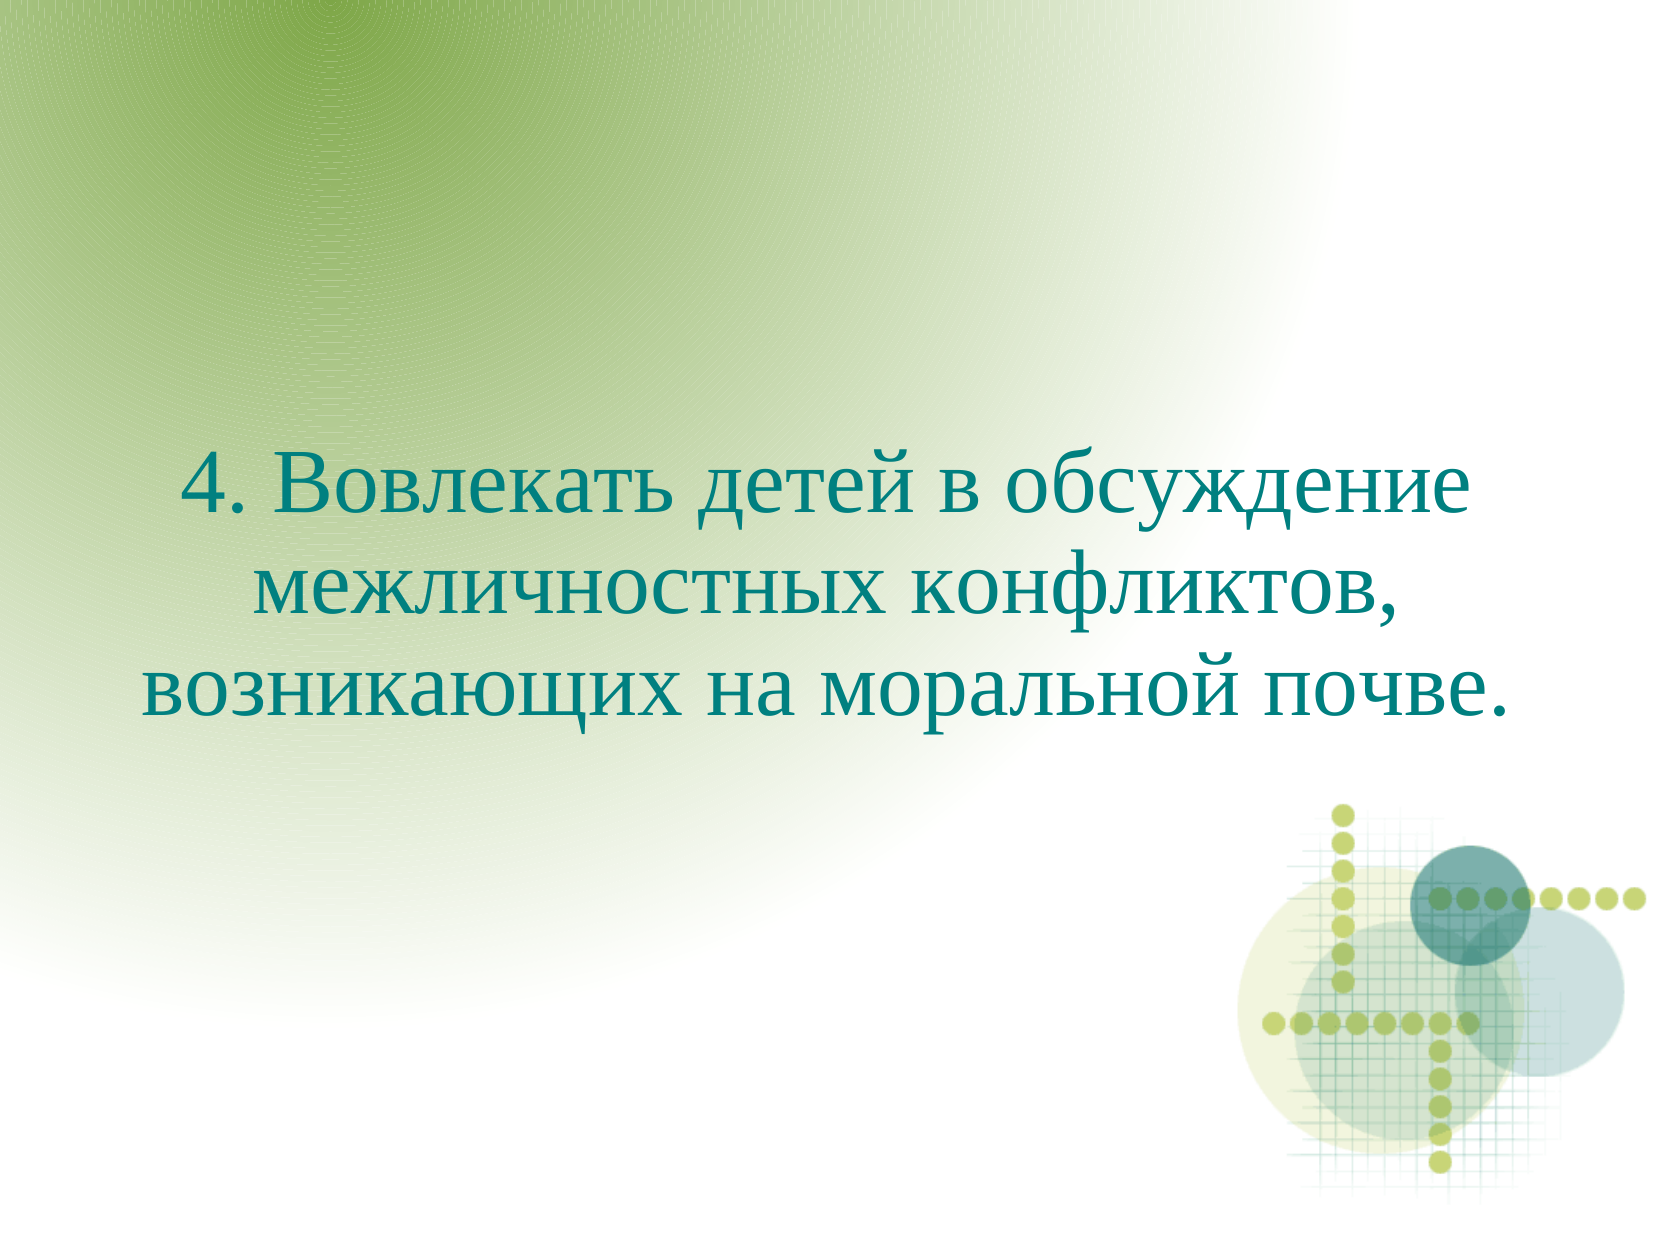

# 4. Вовлекать детей в обсуждение межличностных конфликтов, возникающих на моральной почве.